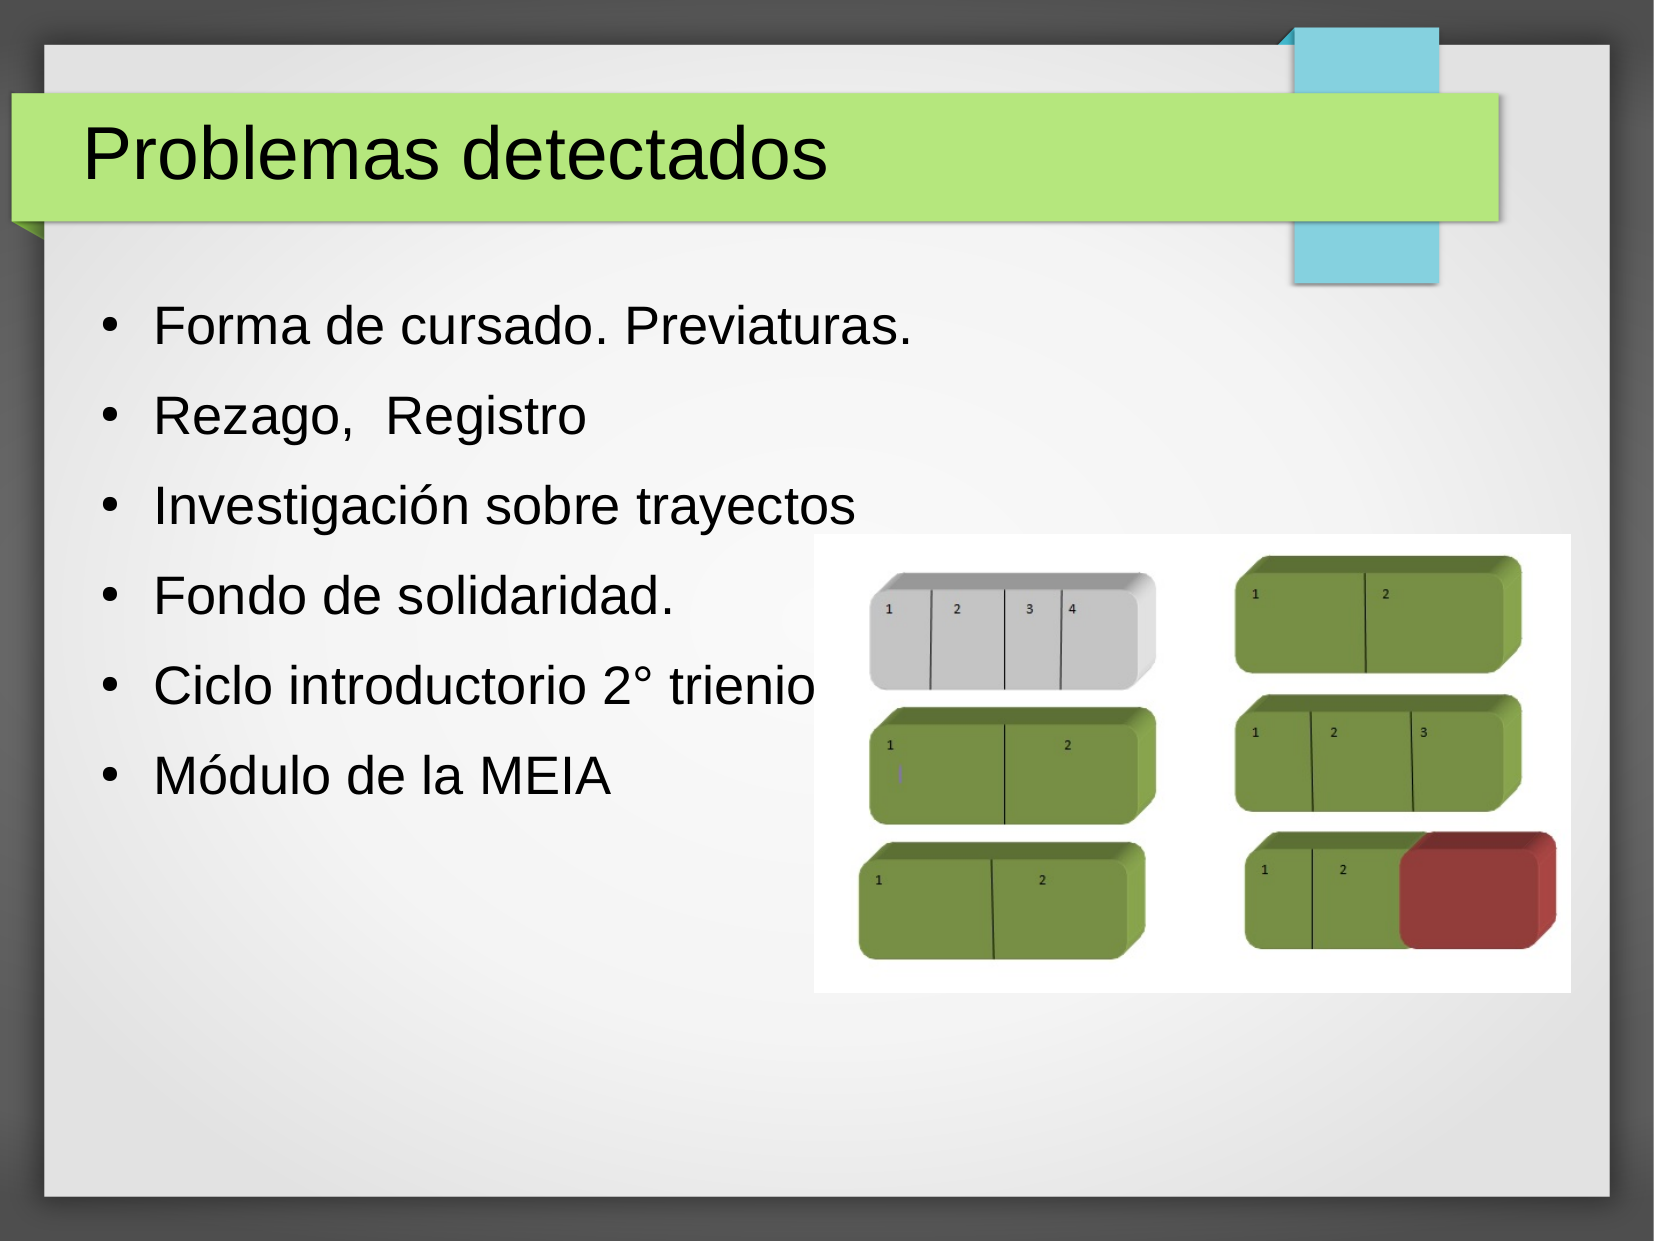

# Problemas detectados
Forma de cursado. Previaturas.
Rezago, Registro
Investigación sobre trayectos
Fondo de solidaridad.
Ciclo introductorio 2° trienio
Módulo de la MEIA